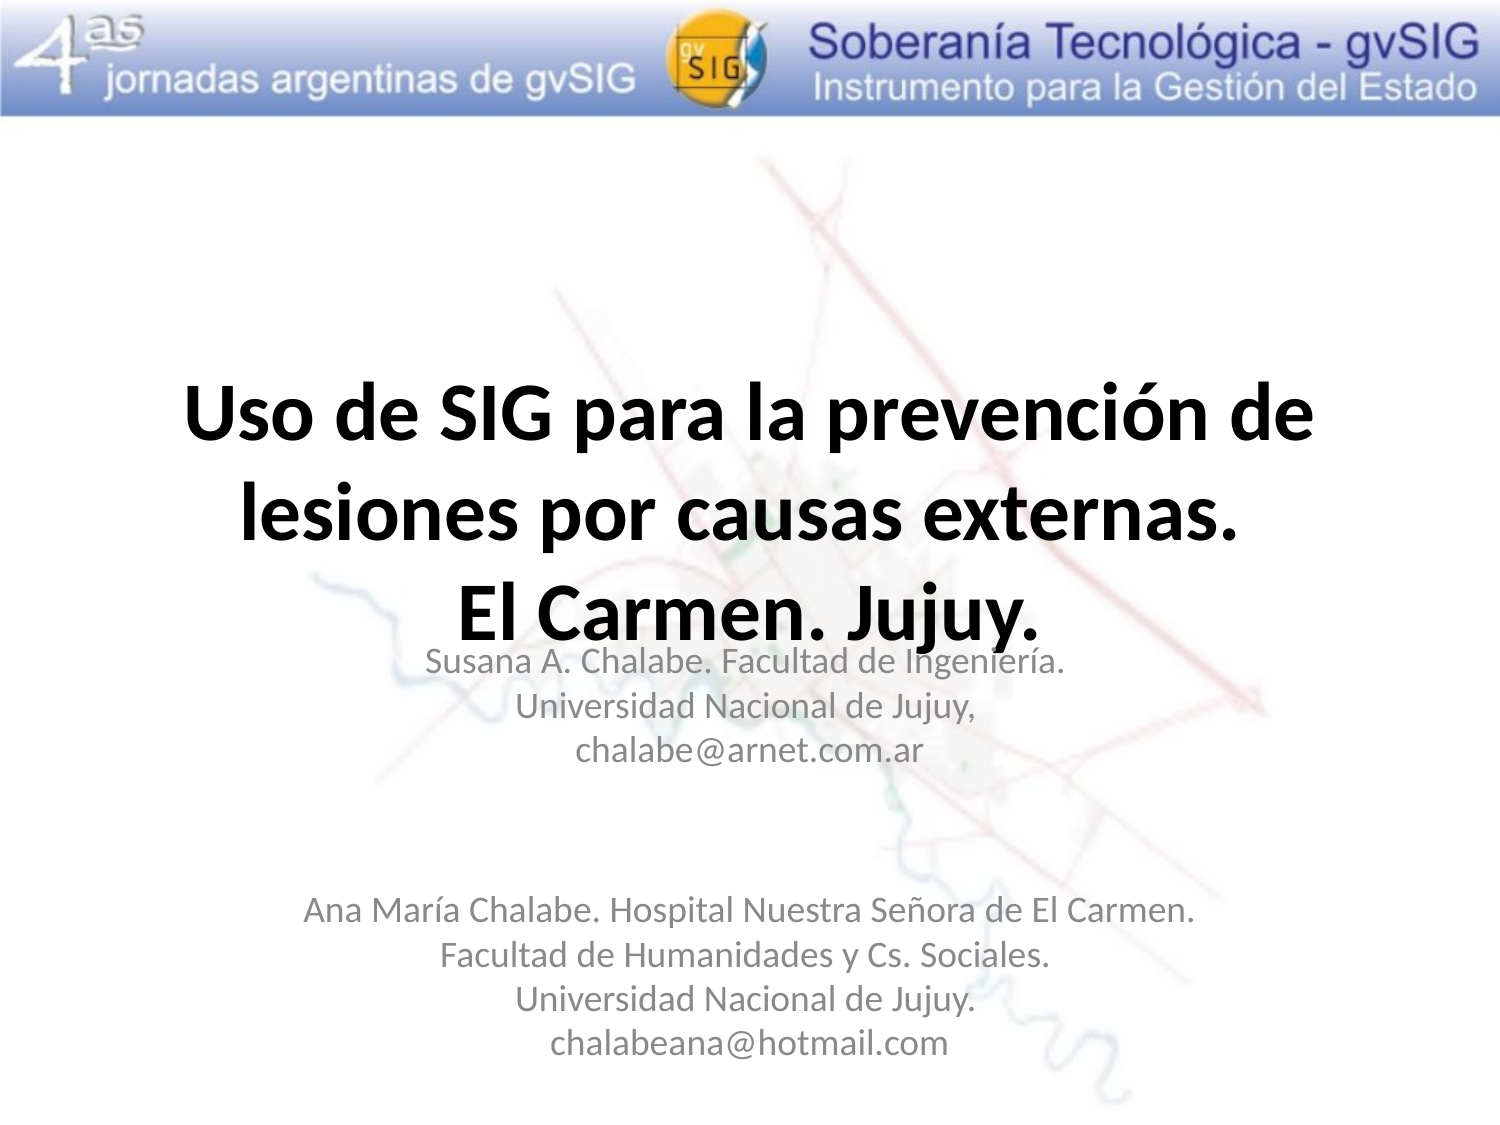

# Uso de SIG para la prevención de lesiones por causas externas. El Carmen. Jujuy.
Susana A. Chalabe. Facultad de Ingeniería.
Universidad Nacional de Jujuy,
chalabe@arnet.com.ar
Ana María Chalabe. Hospital Nuestra Señora de El Carmen.
Facultad de Humanidades y Cs. Sociales.
Universidad Nacional de Jujuy.
chalabeana@hotmail.com